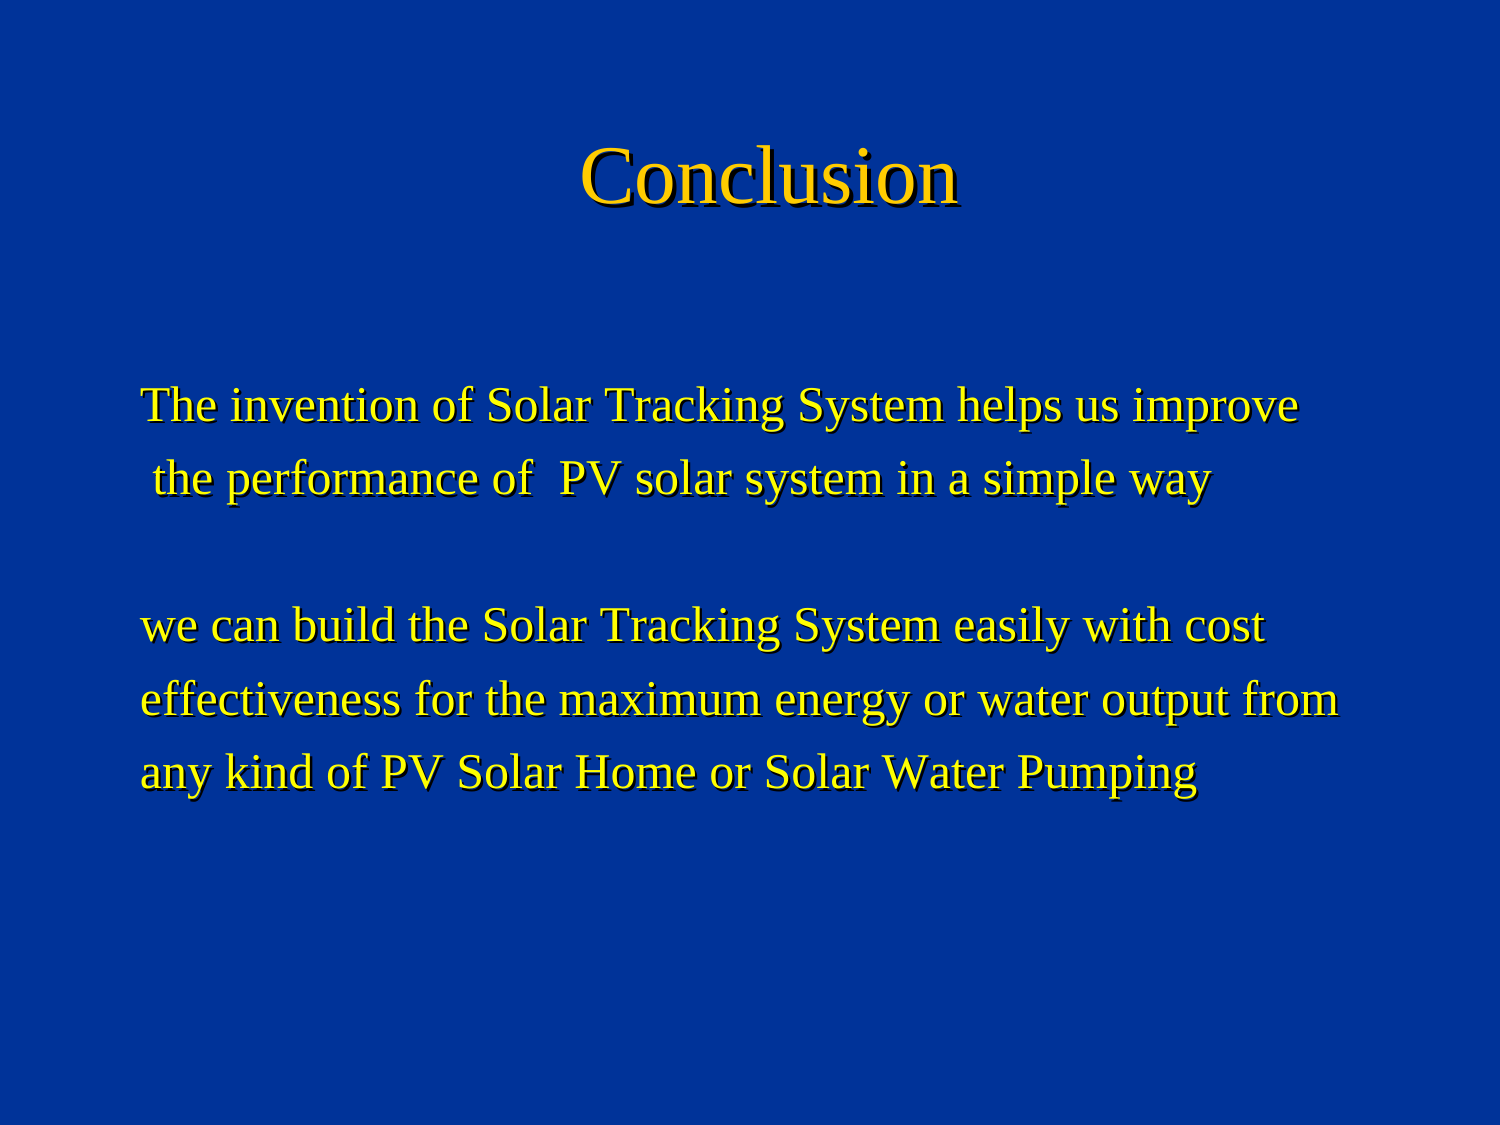

Conclusion
The invention of Solar Tracking System helps us improve
 the performance of PV solar system in a simple way
we can build the Solar Tracking System easily with cost
effectiveness for the maximum energy or water output from
any kind of PV Solar Home or Solar Water Pumping